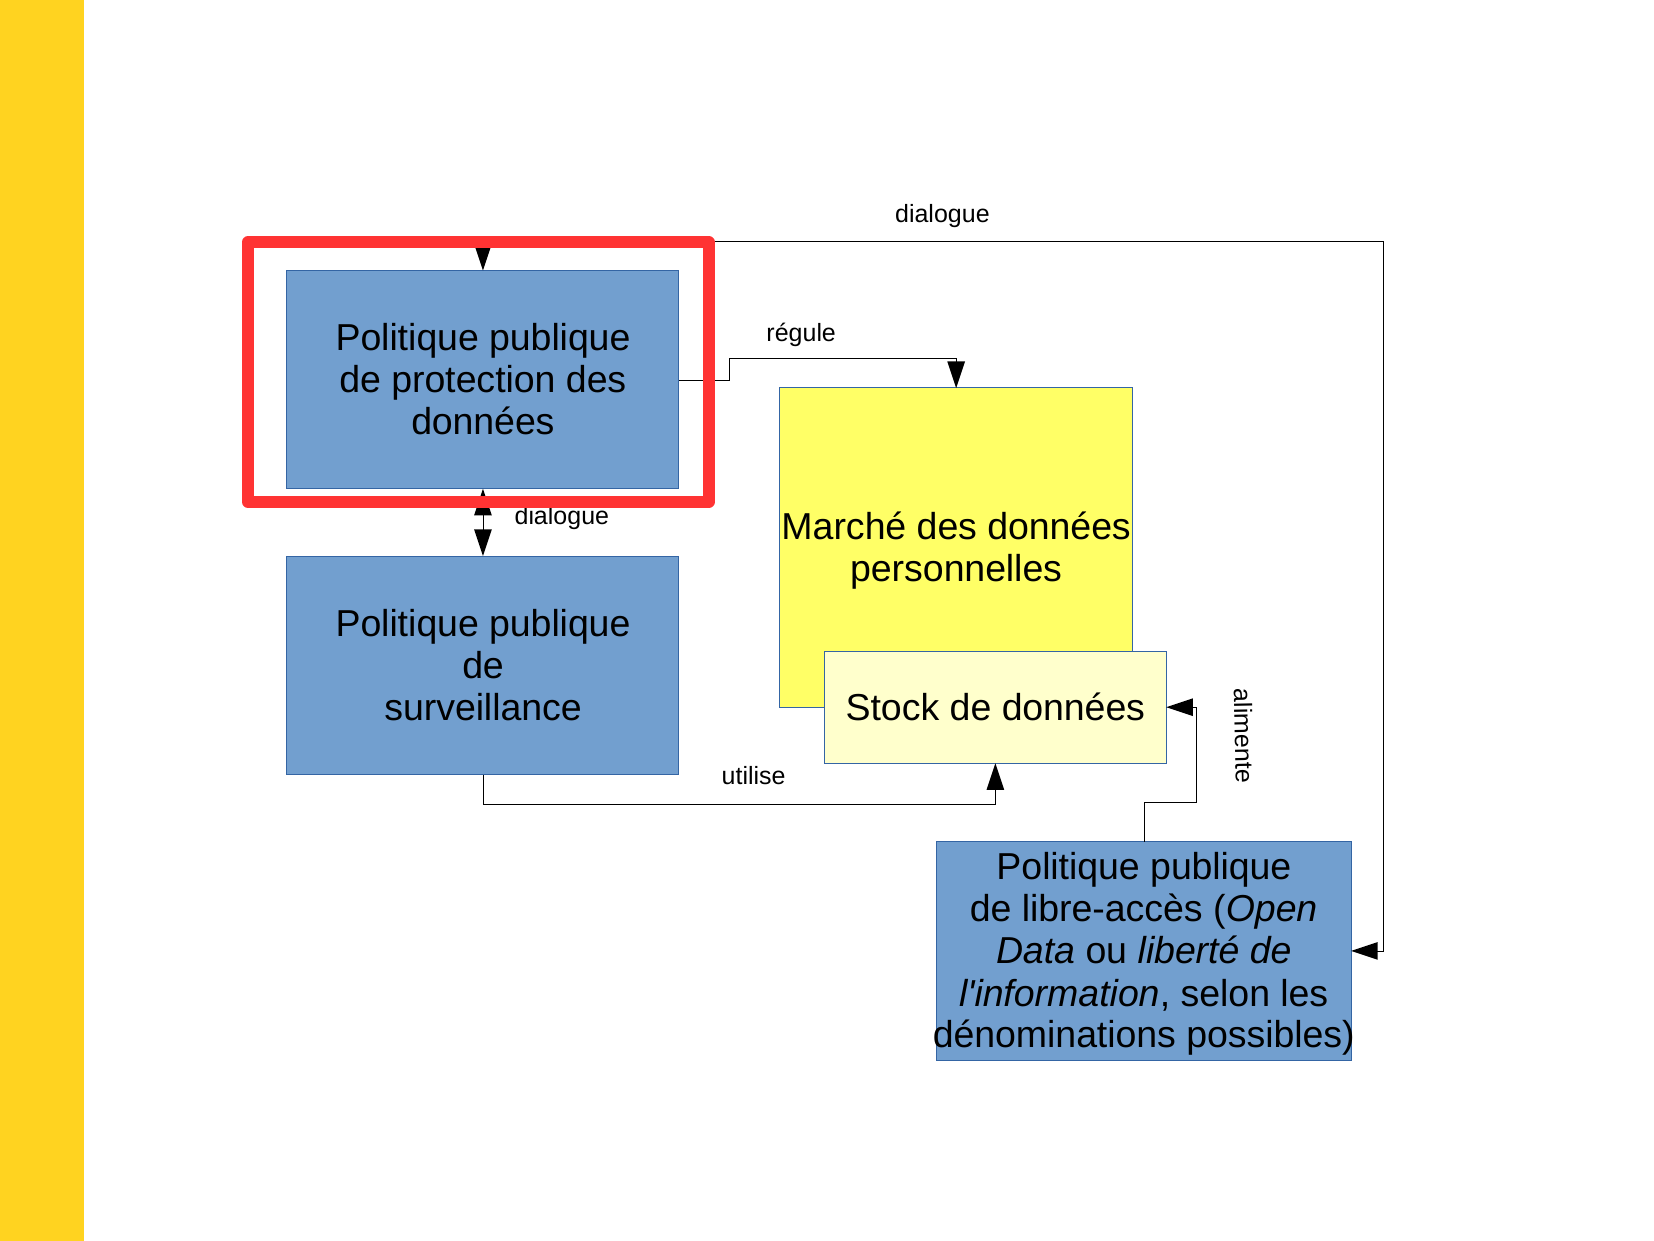

dialogue
Politique publique
de protection des
données
régule
Marché des données
personnelles
dialogue
Politique publique
de
surveillance
Stock de données
alimente
utilise
Politique publique
de libre-accès (Open
Data ou liberté de
l'information, selon les
dénominations possibles)